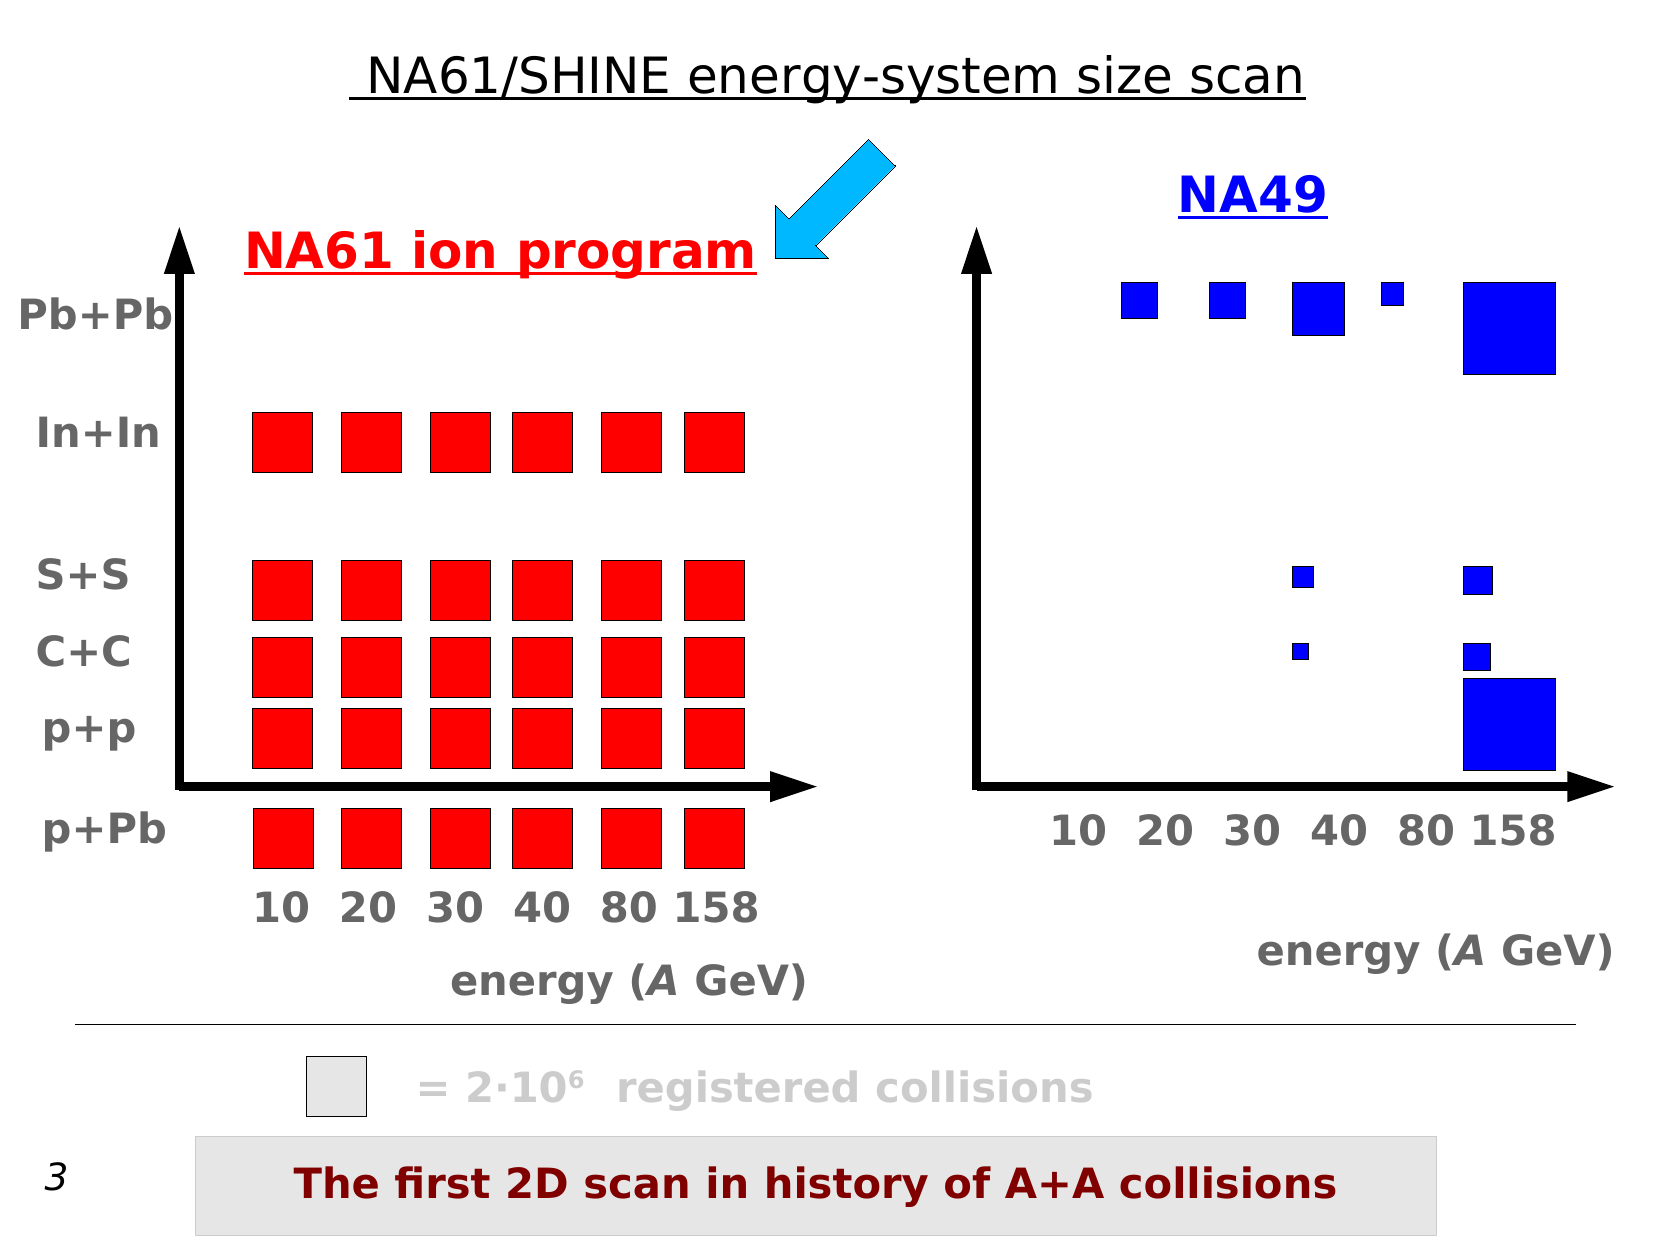

NA61/SHINE energy-system size scan
NA61 ion program
NA49
Pb+Pb
In+In
S+S
C+C
p+p
p+Pb
10 20 30 40 80 158
10 20 30 40 80 158
energy (A GeV)
energy (A GeV)
= 2∙106 registered collisions
The first 2D scan in history of A+A collisions